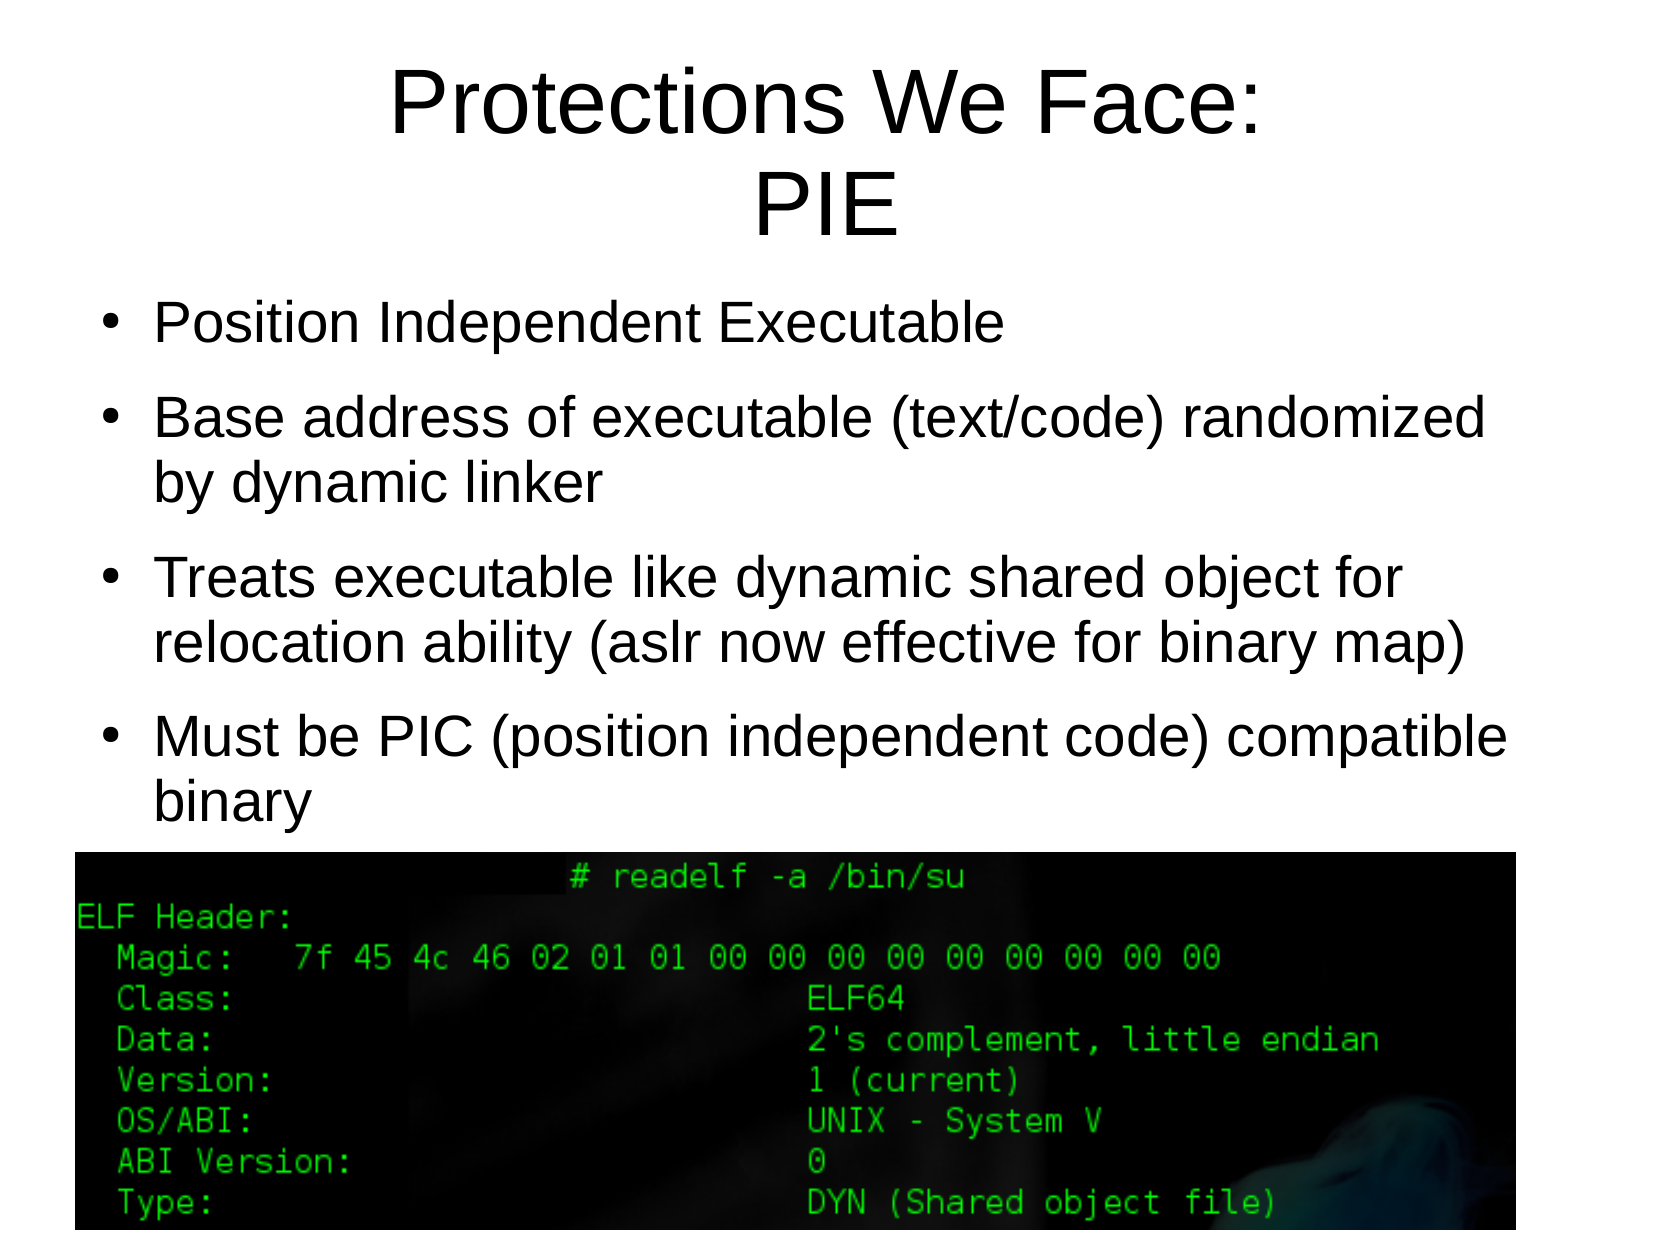

# Protections We Face: PIE
Position Independent Executable
Base address of executable (text/code) randomized by dynamic linker
Treats executable like dynamic shared object for relocation ability (aslr now effective for binary map)
Must be PIC (position independent code) compatible binary